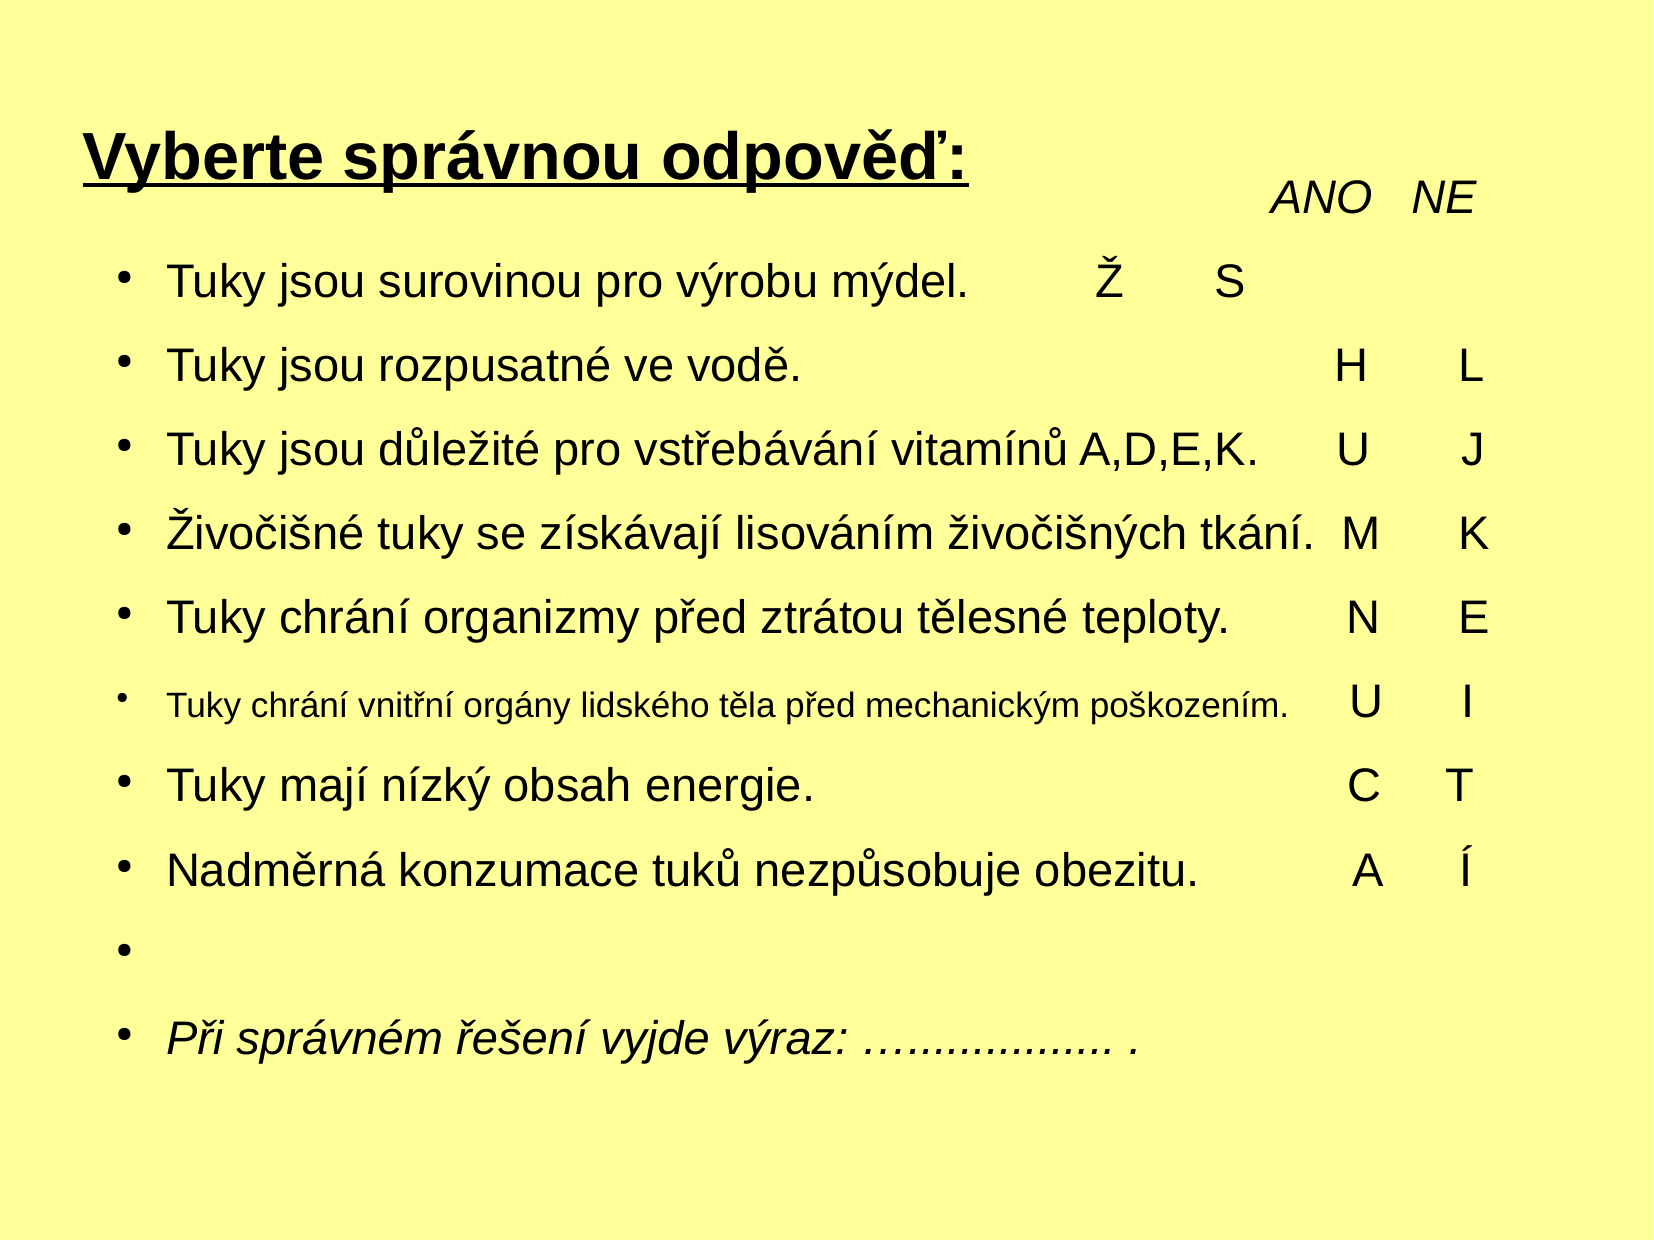

# Vyberte správnou odpověď:
 ANO NE
Tuky jsou surovinou pro výrobu mýdel.		 Ž S
Tuky jsou rozpusatné ve vodě. H L
Tuky jsou důležité pro vstřebávání vitamínů A,D,E,K. U J
Živočišné tuky se získávají lisováním živočišných tkání. M K
Tuky chrání organizmy před ztrátou tělesné teploty. N E
Tuky chrání vnitřní orgány lidského těla před mechanickým poškozením. U I
Tuky mají nízký obsah energie. C T
Nadměrná konzumace tuků nezpůsobuje obezitu. A Í
Při správném řešení vyjde výraz: …................ .